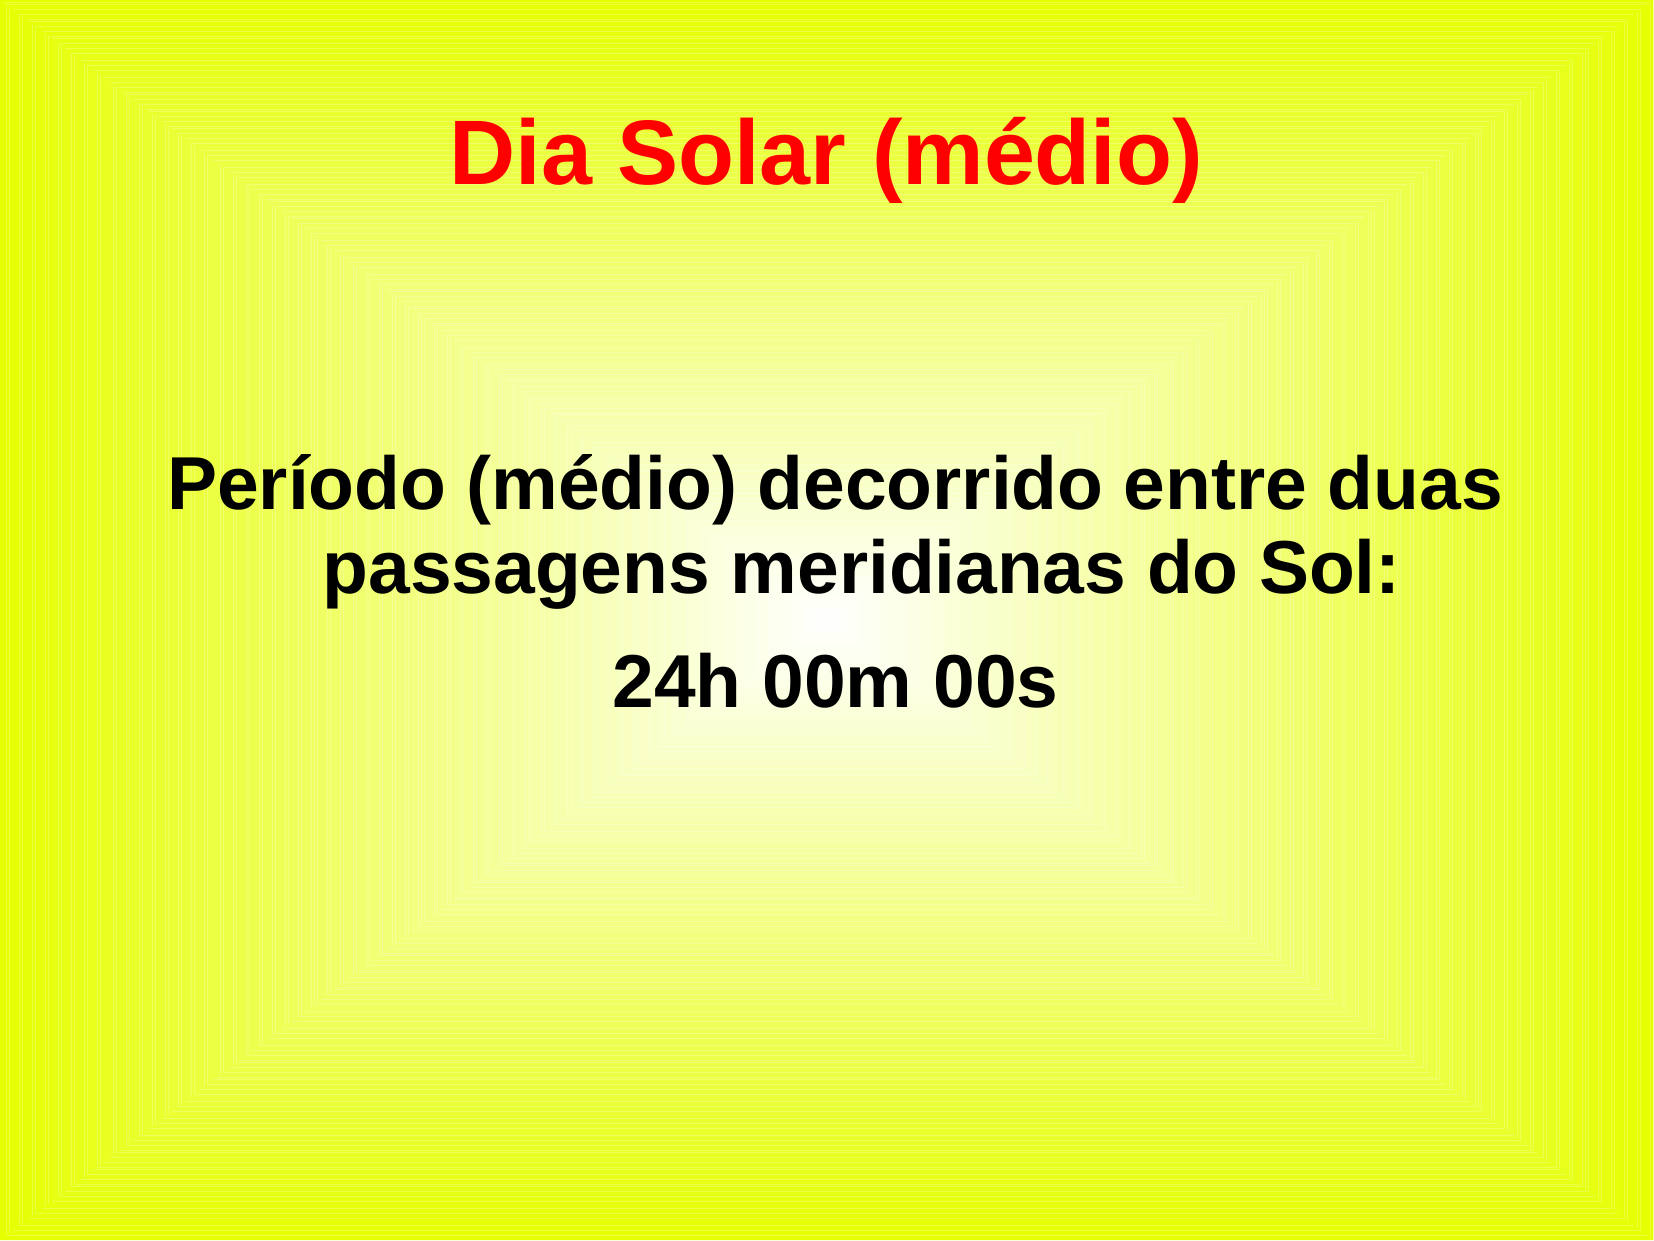

# Dia Solar (médio)
Período (médio) decorrido entre duas passagens meridianas do Sol:
24h 00m 00s